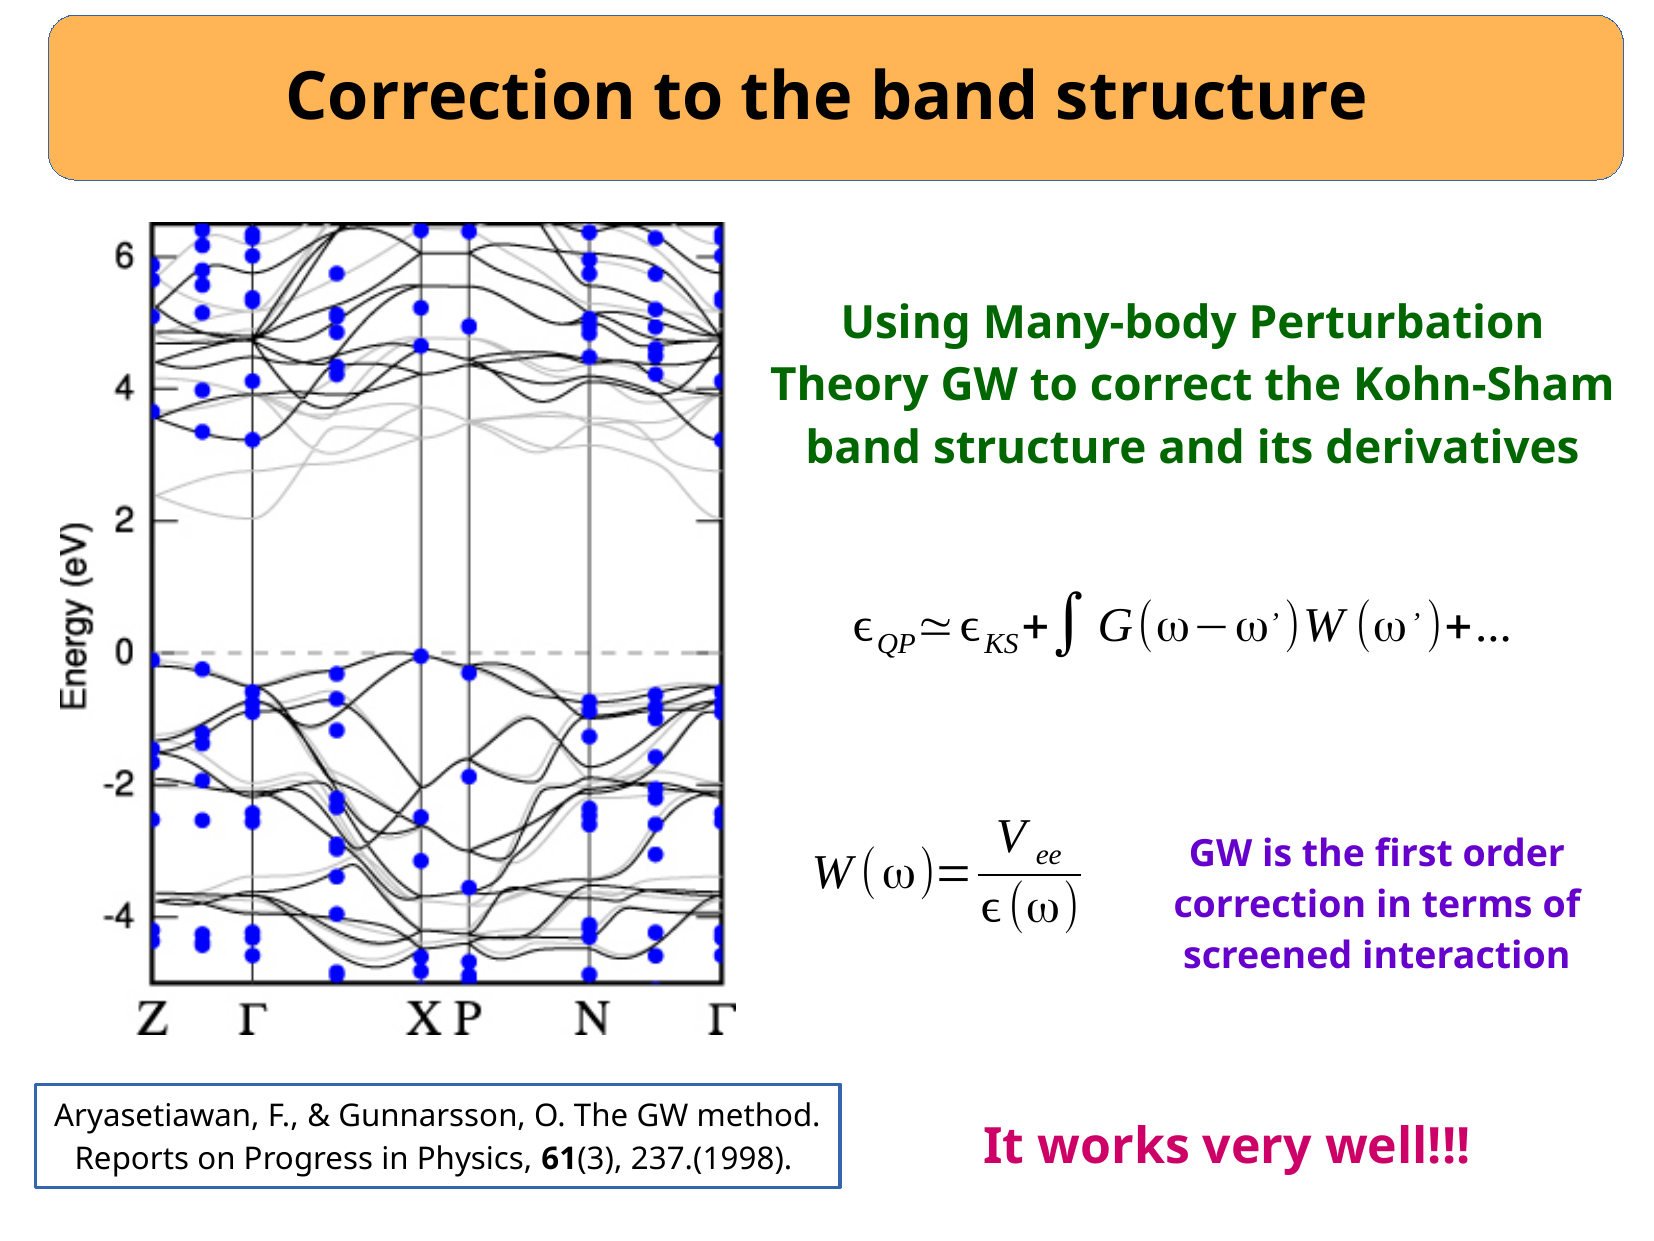

# Correction to the band structure
Using Many-body Perturbation Theory GW to correct the Kohn-Sham band structure and its derivatives
GW is the first order correction in terms of screened interaction
Aryasetiawan, F., & Gunnarsson, O. The GW method. Reports on Progress in Physics, 61(3), 237.(1998).
It works very well!!!